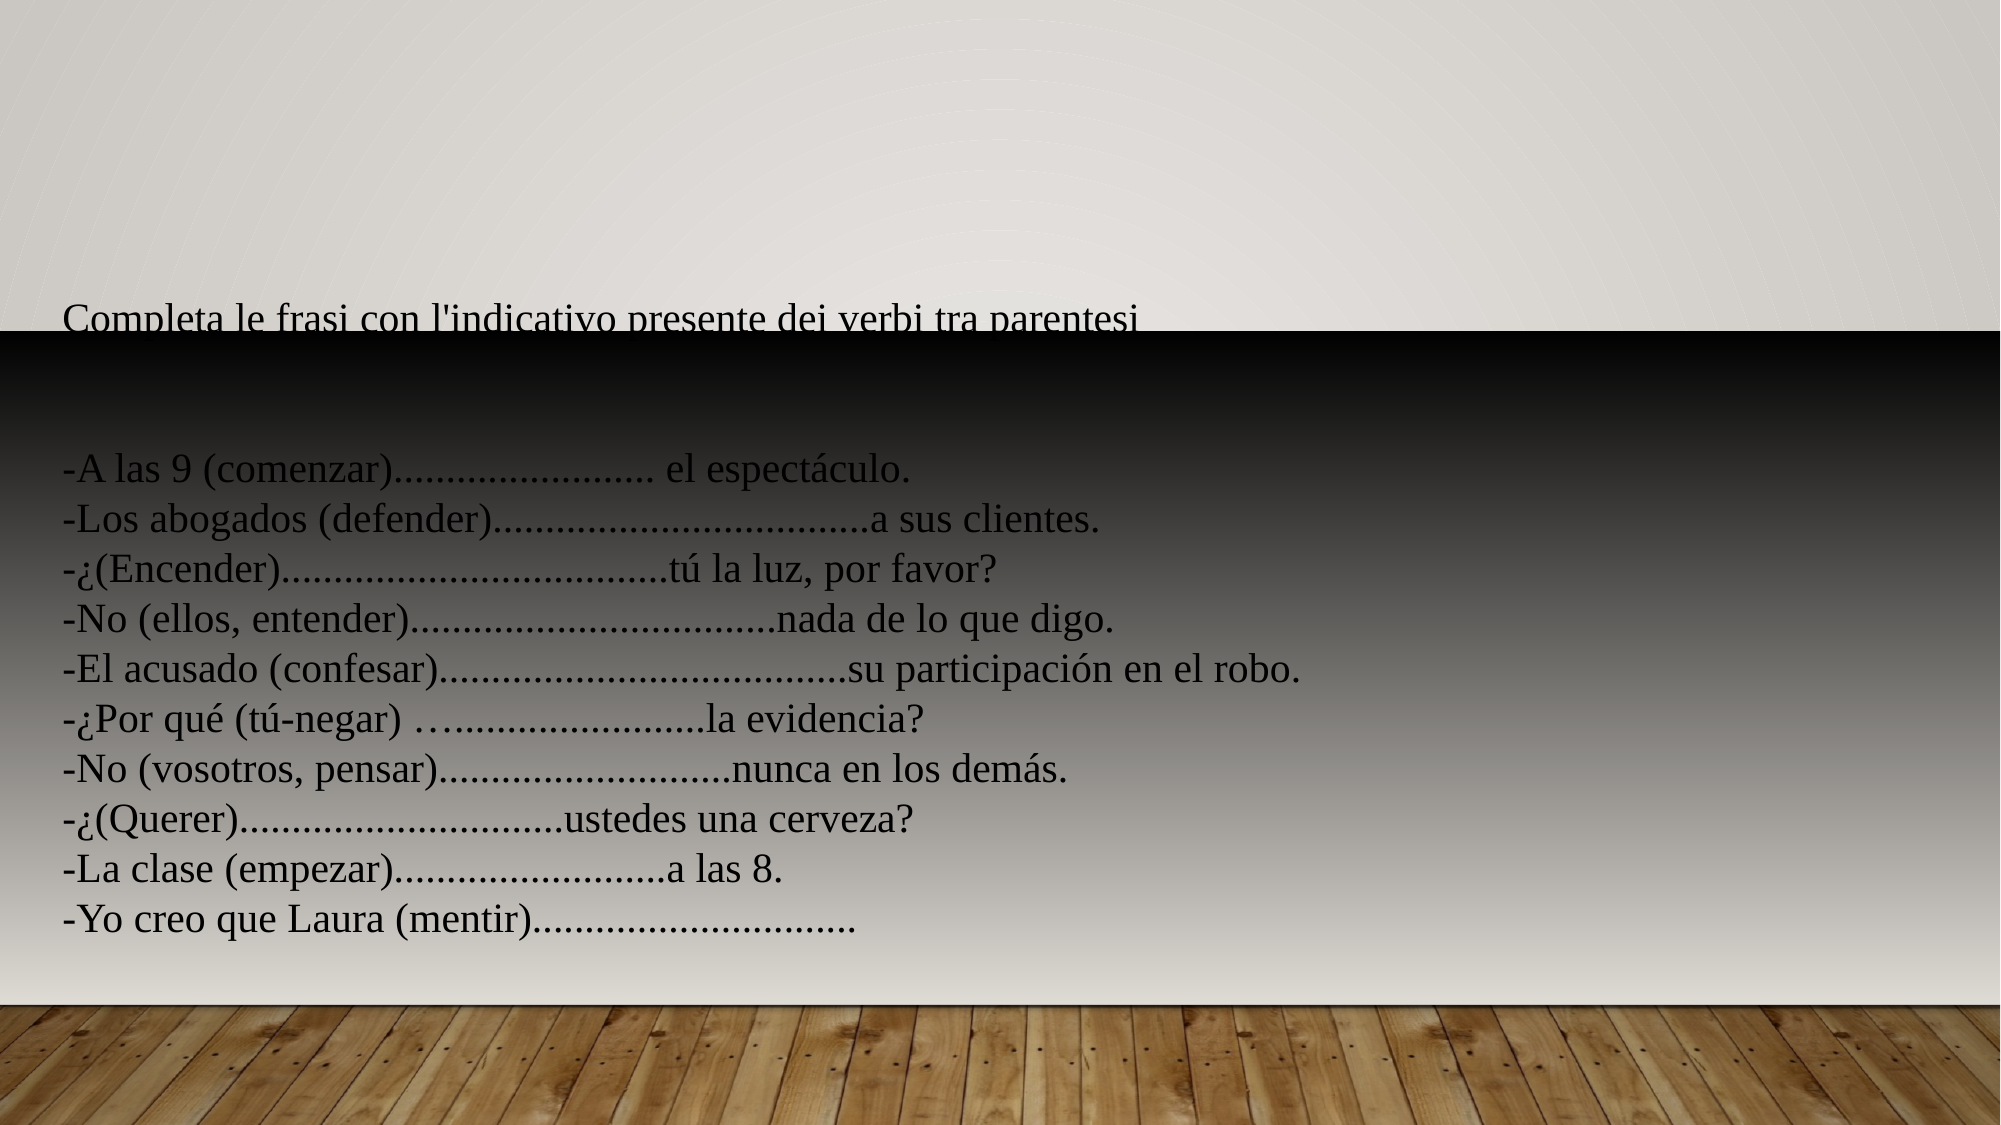

Completa le frasi con l'indicativo presente dei verbi tra parentesi
-A las 9 (comenzar)......................... el espectáculo.
-Los abogados (defender)....................................a sus clientes.
-¿(Encender).....................................tú la luz, por favor?
-No (ellos, entender)...................................nada de lo que digo.
-El acusado (confesar).......................................su participación en el robo.
-¿Por qué (tú-negar) …........................la evidencia?
-No (vosotros, pensar)............................nunca en los demás.
-¿(Querer)...............................ustedes una cerveza?
-La clase (empezar)..........................a las 8.
-Yo creo que Laura (mentir)...............................